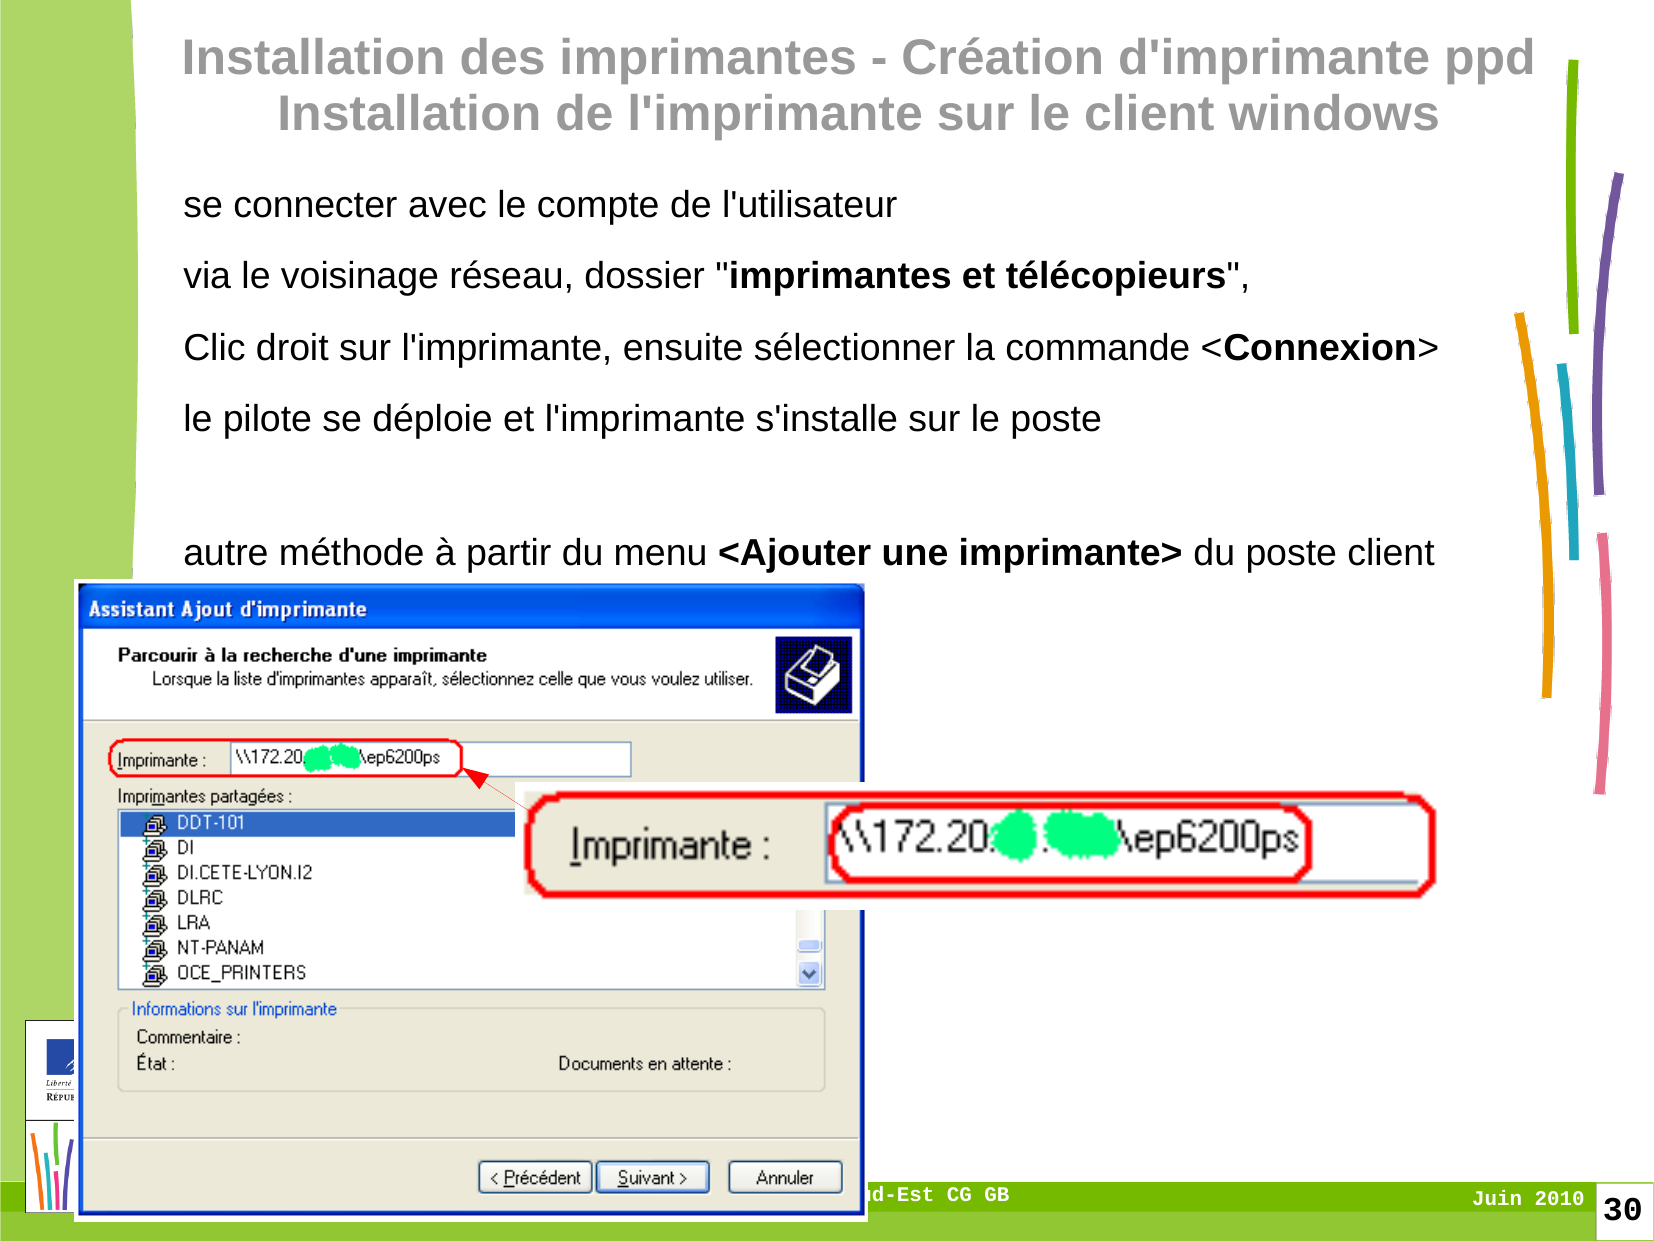

# Installation des imprimantes - Création d'imprimante ppd Installation de l'imprimante sur le client windows
se connecter avec le compte de l'utilisateur
via le voisinage réseau, dossier "imprimantes et télécopieurs",
Clic droit sur l'imprimante, ensuite sélectionner la commande <Connexion>
le pilote se déploie et l'imprimante s'installe sur le poste
autre méthode à partir du menu <Ajouter une imprimante> du poste client
30